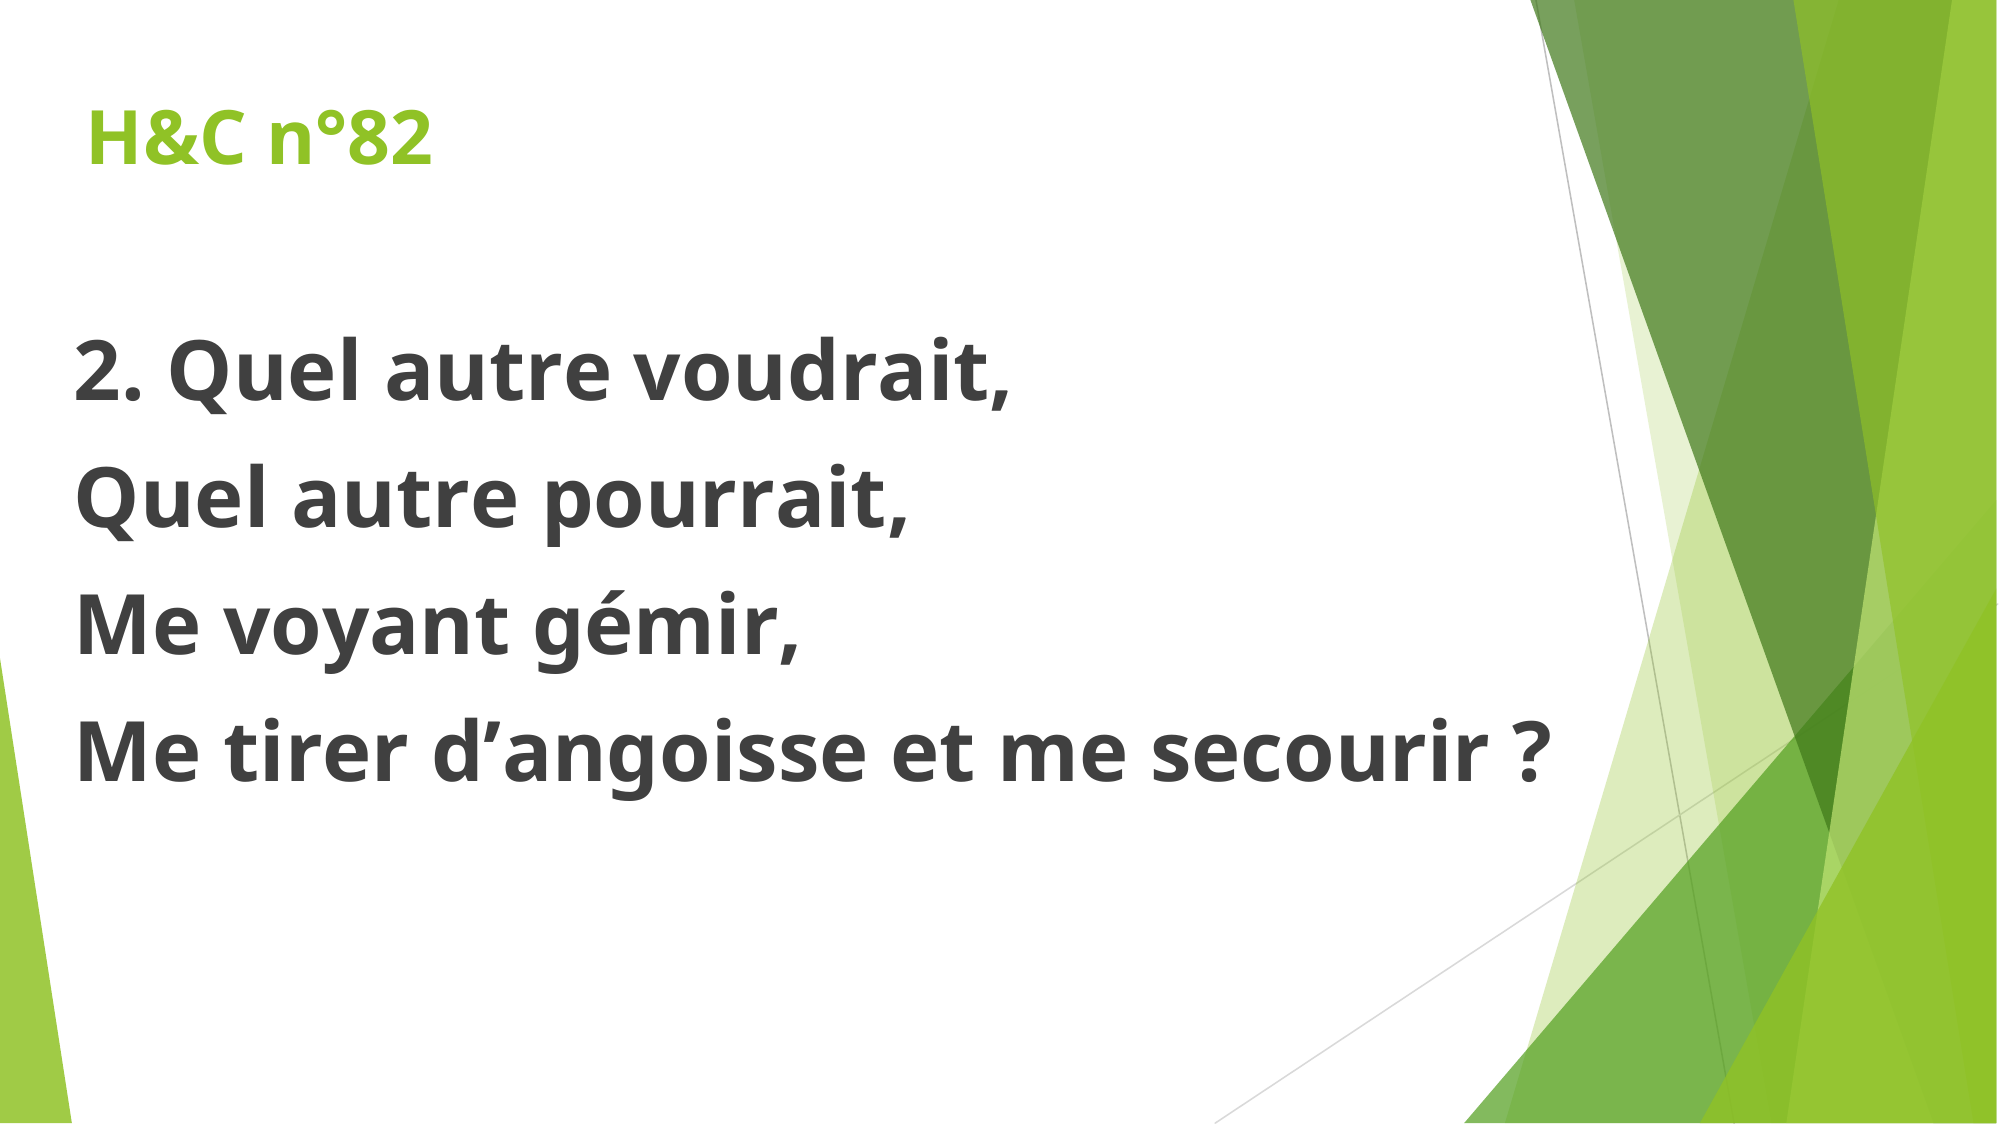

H&C n°82
2. Quel autre voudrait,
Quel autre pourrait,
Me voyant gémir,
Me tirer d’angoisse et me secourir ?